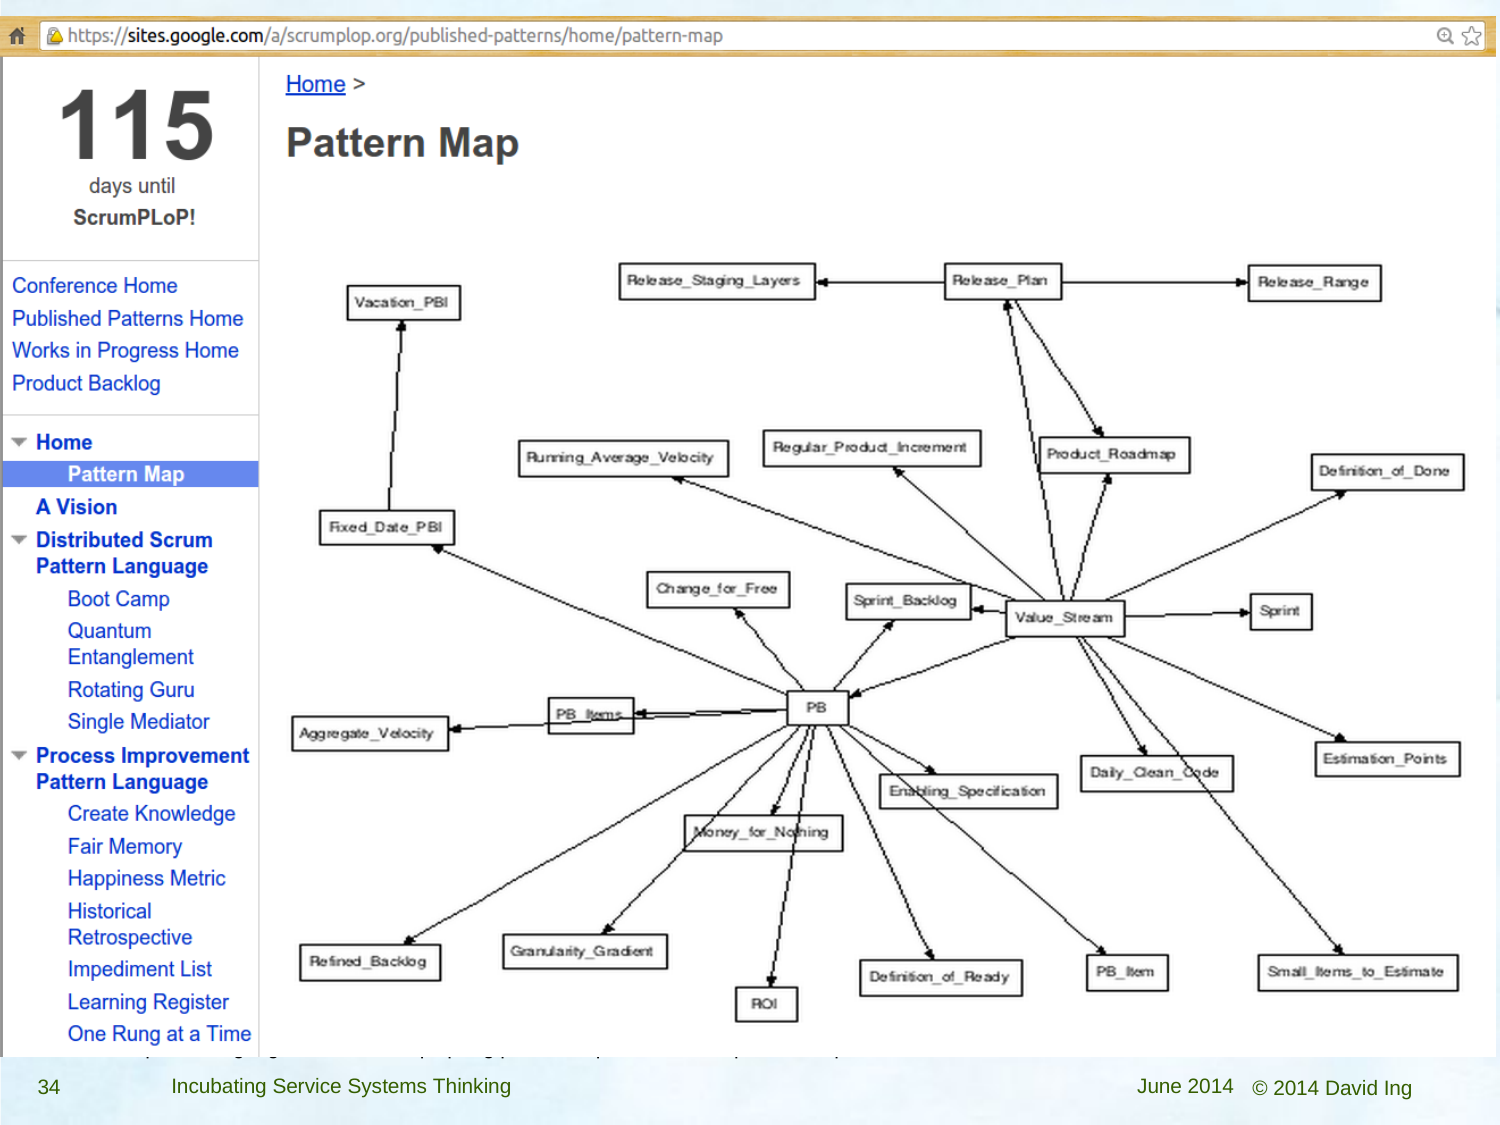

# Scrumplop
Source: https://sites.google.com/a/scrumplop.org/published-patterns/home/pattern-map
Incubating Service Systems Thinking
June 2014
34